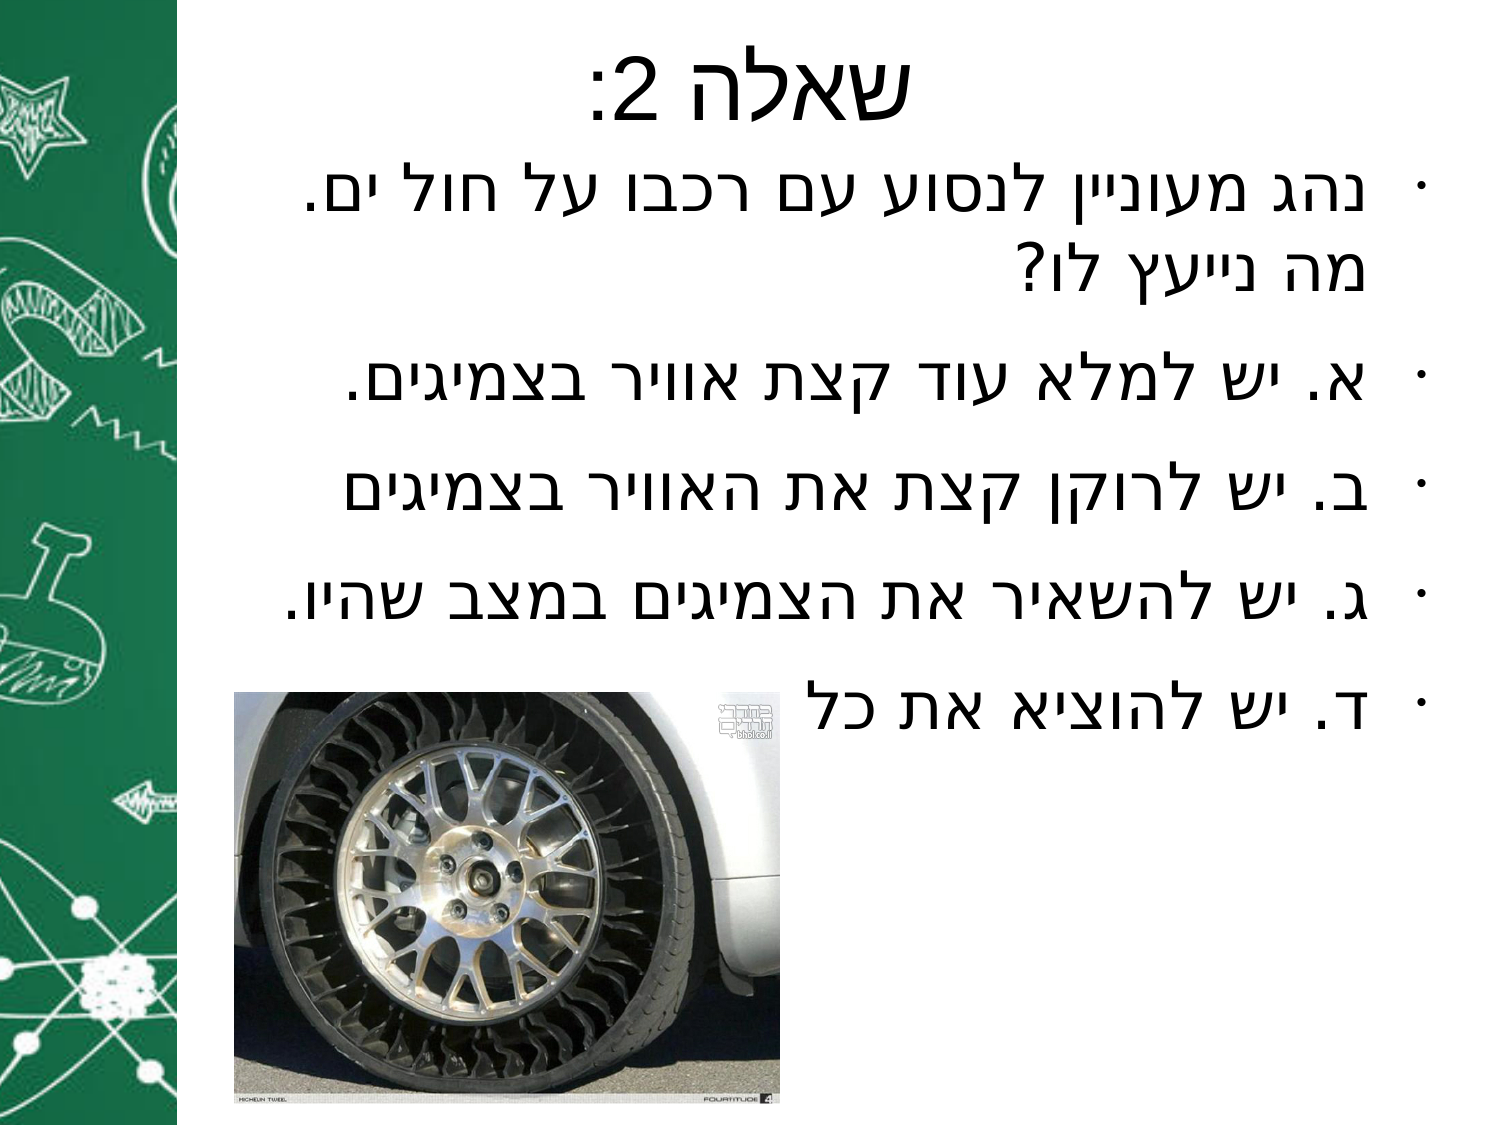

# שאלה 2:
נהג מעוניין לנסוע עם רכבו על חול ים. מה נייעץ לו?
א. יש למלא עוד קצת אוויר בצמיגים.
ב. יש לרוקן קצת את האוויר בצמיגים
ג. יש להשאיר את הצמיגים במצב שהיו.
ד. יש להוציא את כל האוויר מהצמיגים.